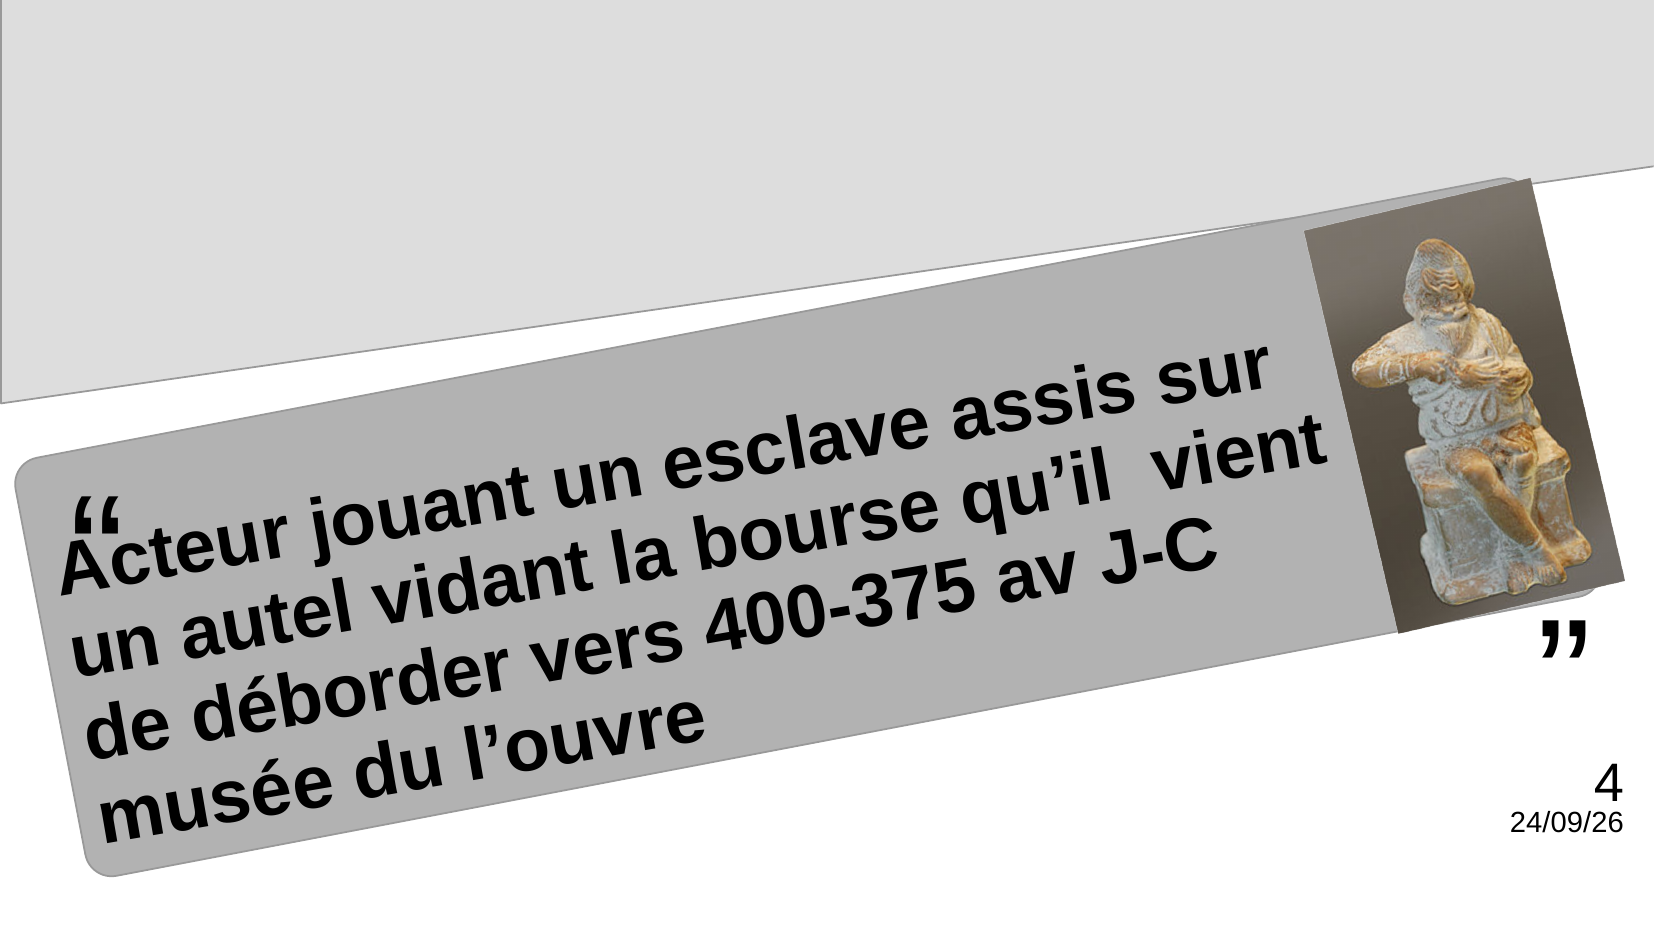

# Acteur jouant un esclave assis sur un autel vidant la bourse qu’il vient de déborder vers 400-375 av J-C musée du l’ouvre
4